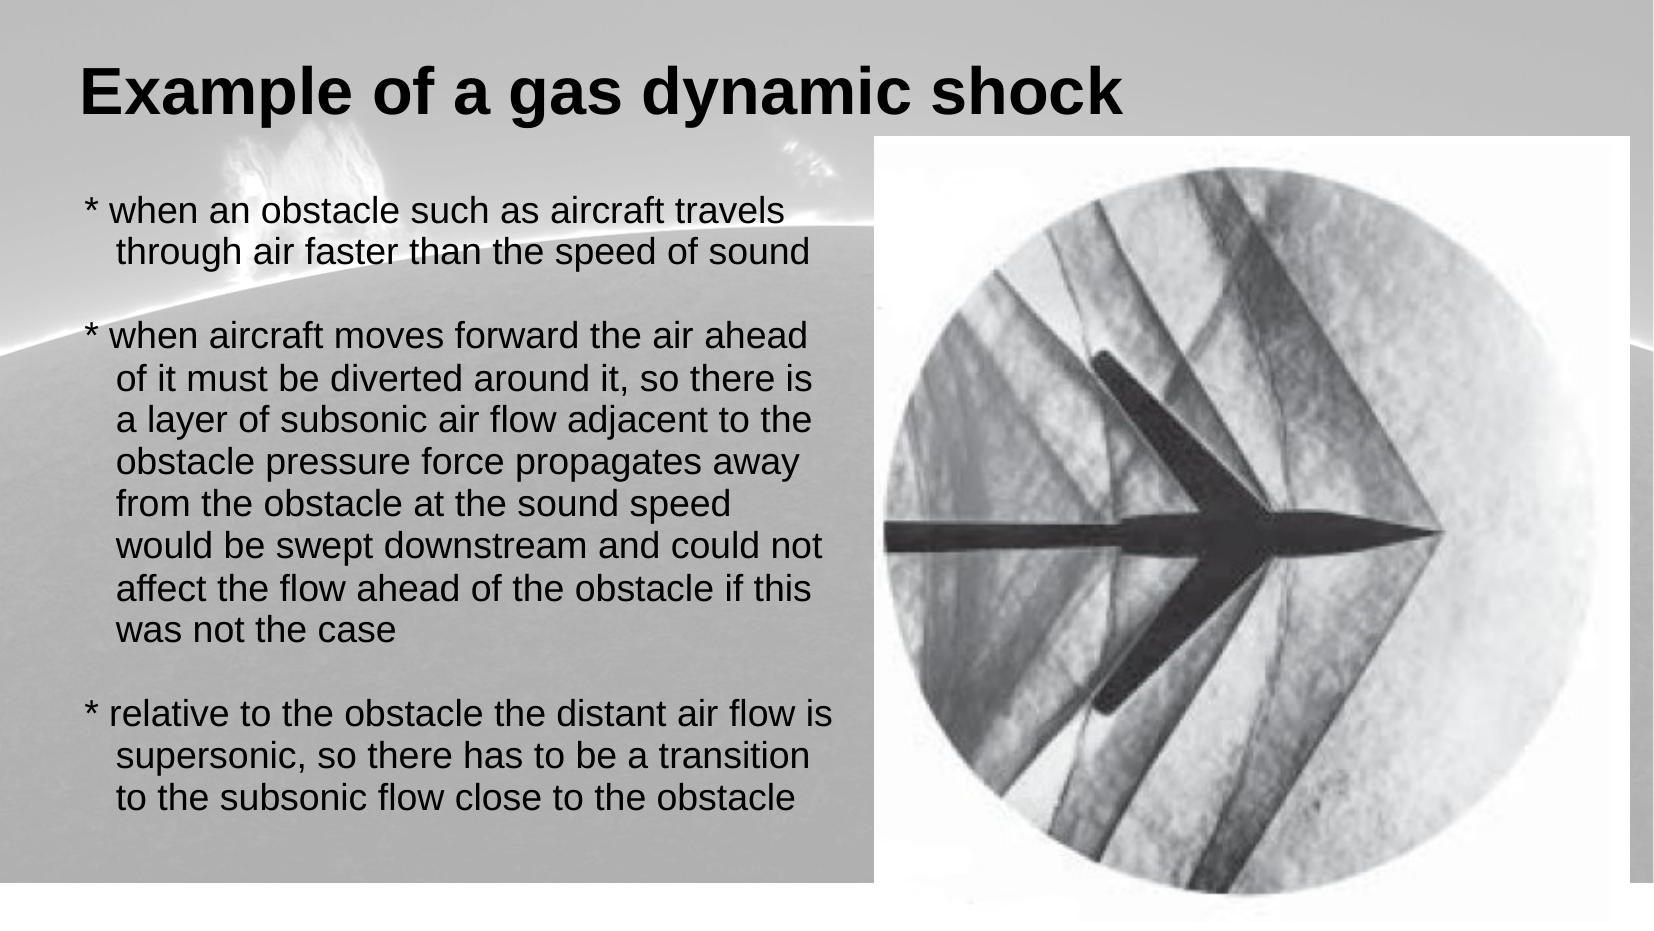

Example of a gas dynamic shock
* when an obstacle such as aircraft travels
 through air faster than the speed of sound
* when aircraft moves forward the air ahead
 of it must be diverted around it, so there is
 a layer of subsonic air flow adjacent to the
 obstacle pressure force propagates away
 from the obstacle at the sound speed
 would be swept downstream and could not
 affect the flow ahead of the obstacle if this
 was not the case
* relative to the obstacle the distant air flow is
 supersonic, so there has to be a transition
 to the subsonic flow close to the obstacle